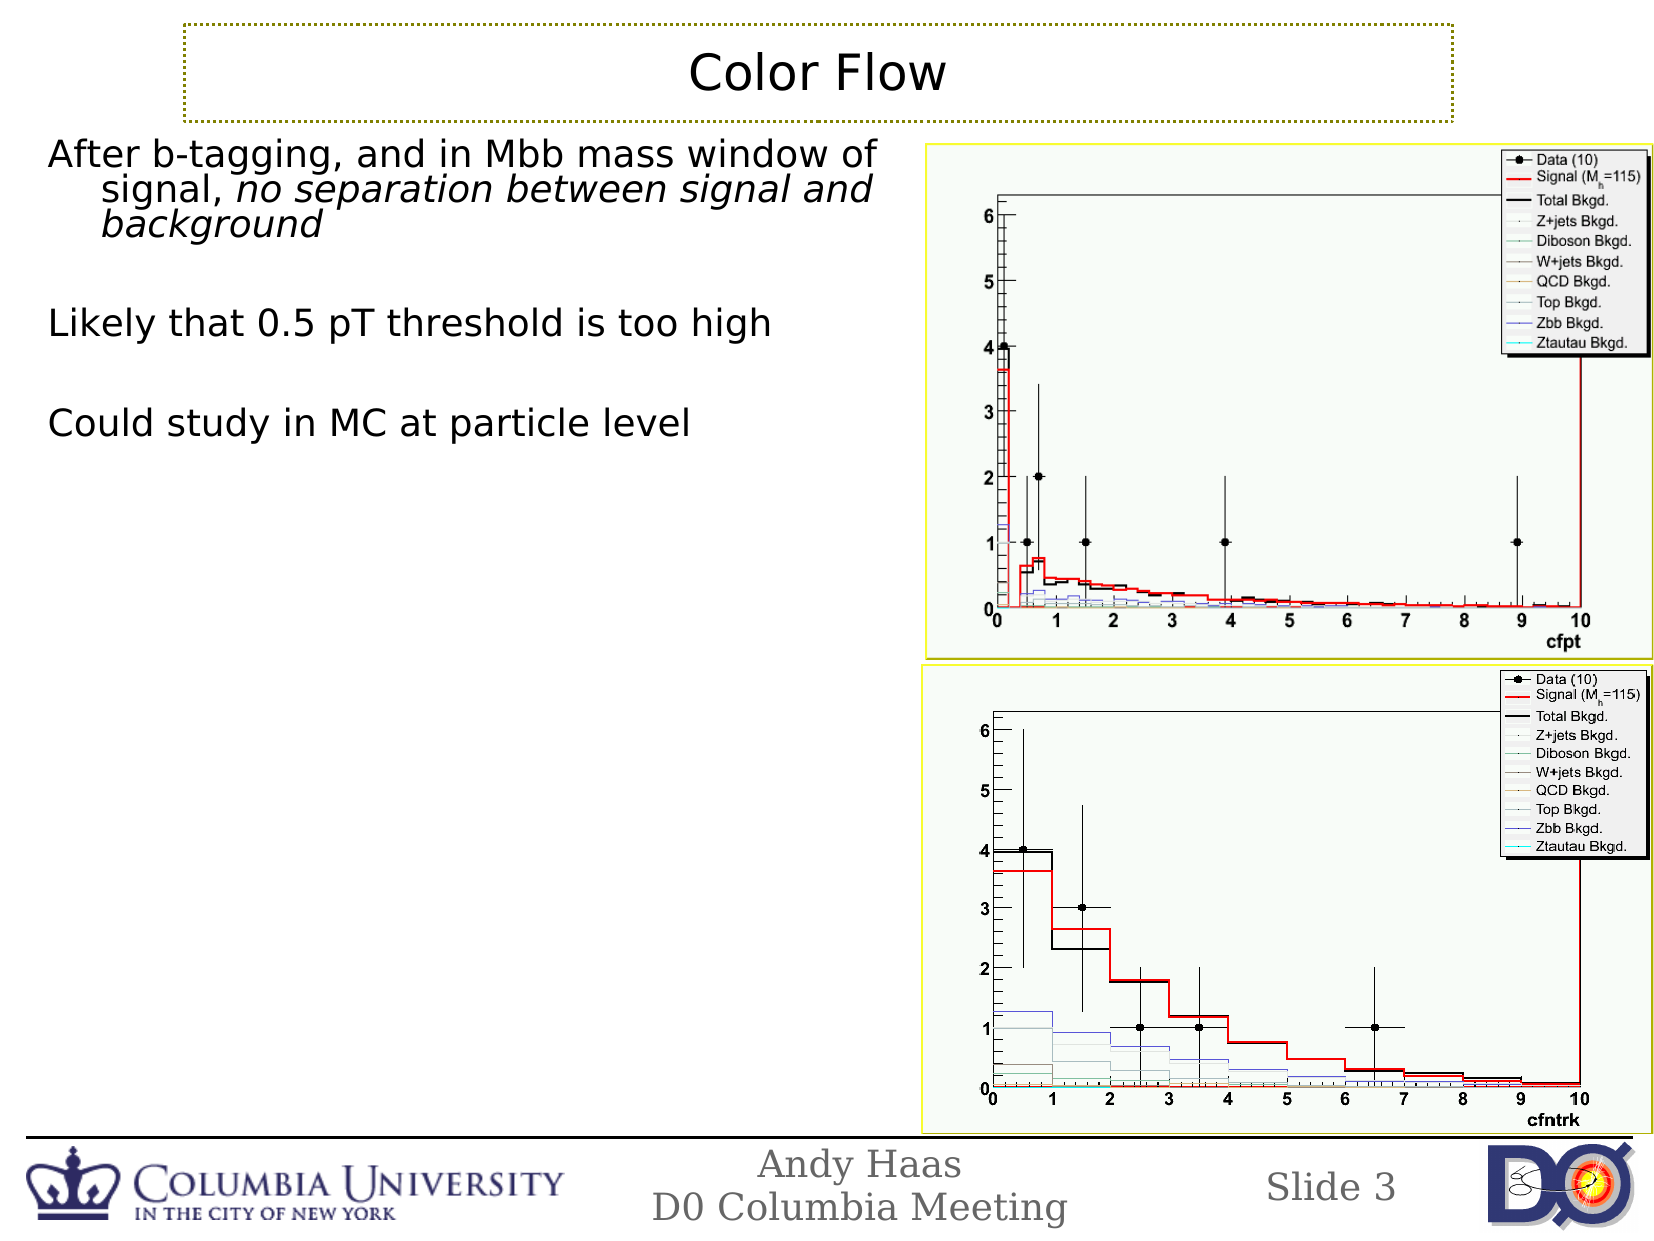

# Color Flow
After b-tagging, and in Mbb mass window of signal, no separation between signal and background
Likely that 0.5 pT threshold is too high
Could study in MC at particle level